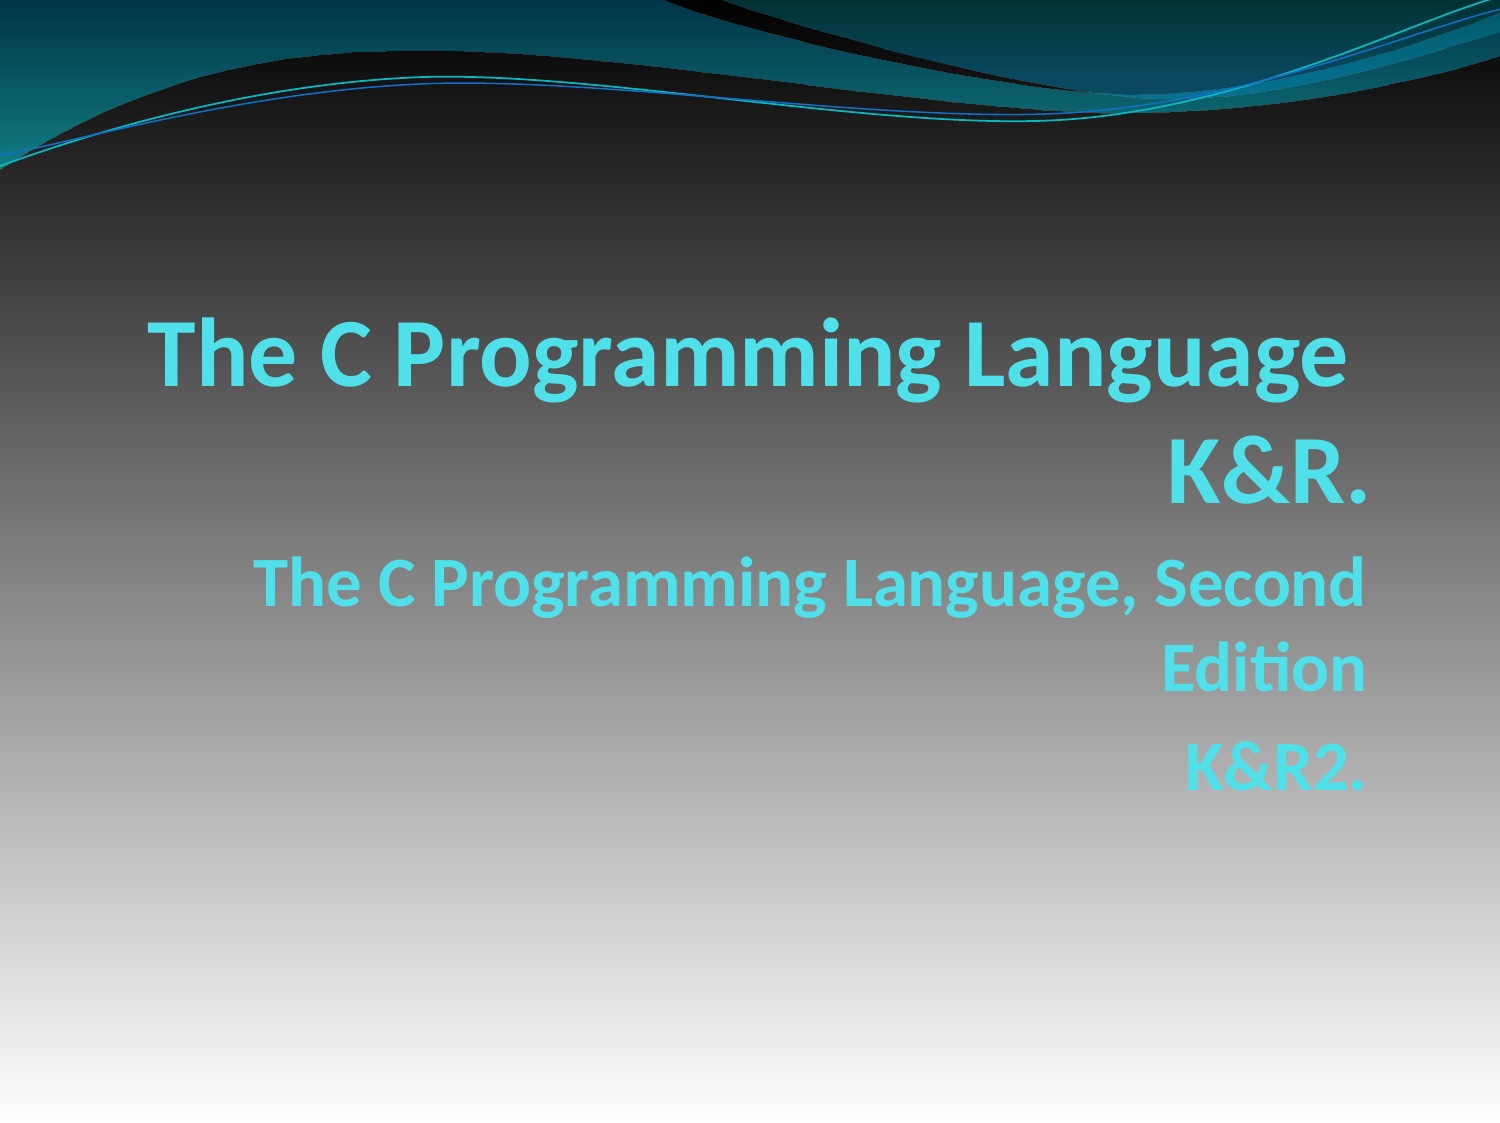

# The C Programming Language K&R.
The C Programming Language, Second Edition
K&R2.